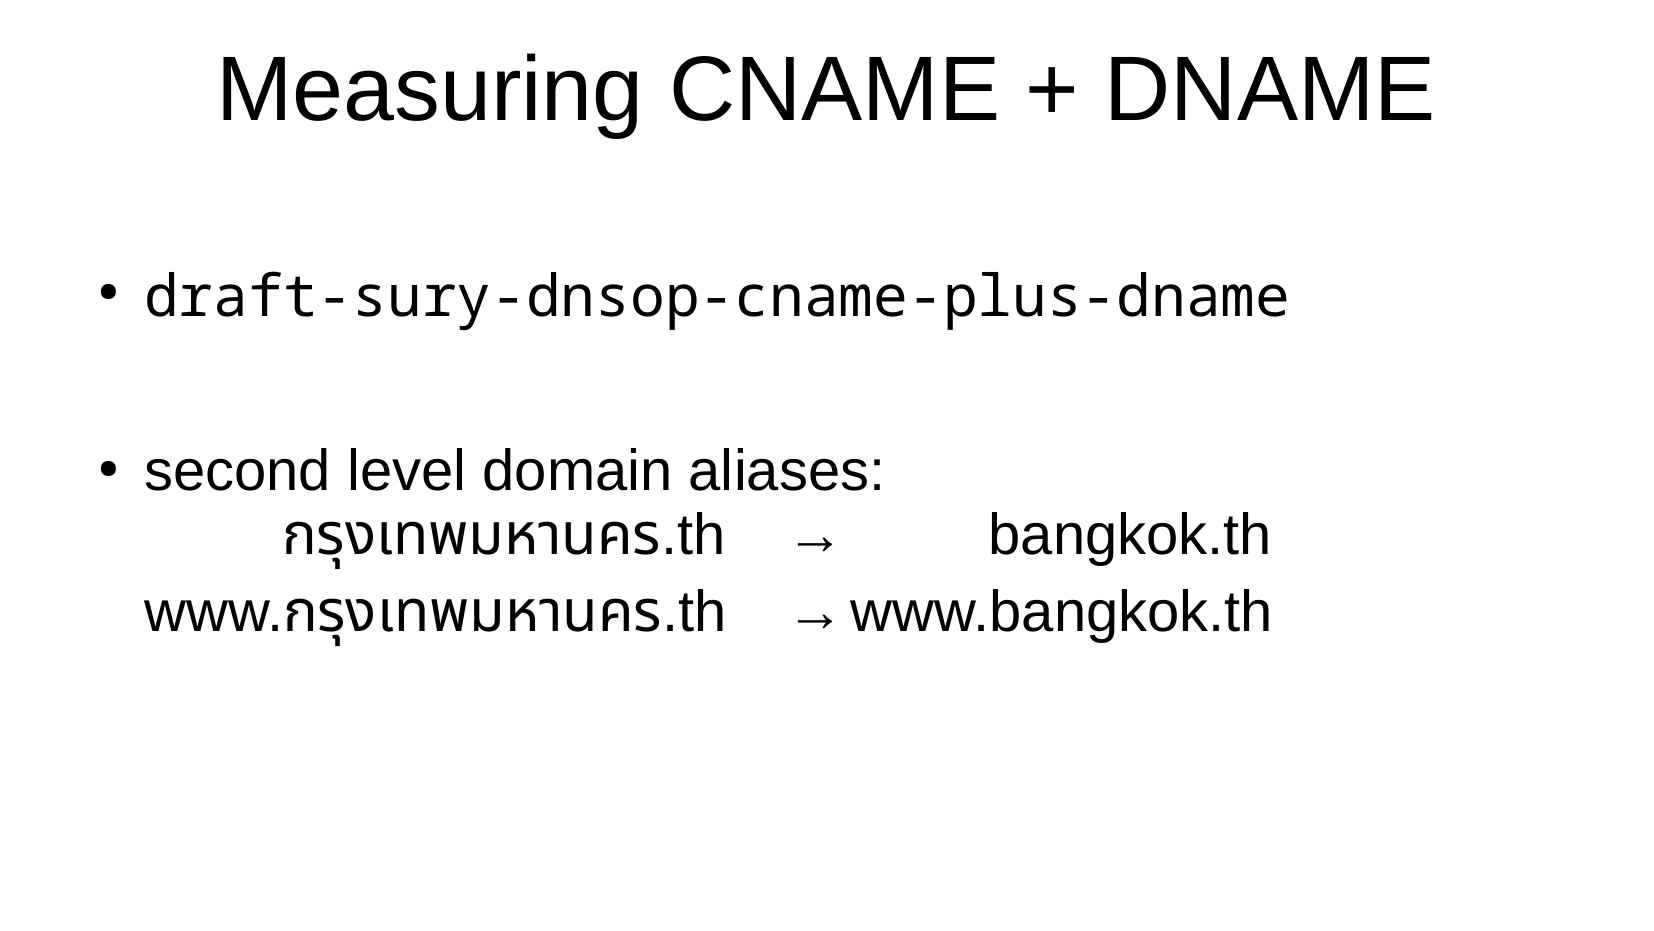

# Measuring CNAME + DNAME
draft-sury-dnsop-cname-plus-dname
second level domain aliases:
 กรุงเทพมหานคร.th	→	 bangkok.th
www.กรุงเทพมหานคร.th	→	www.bangkok.th